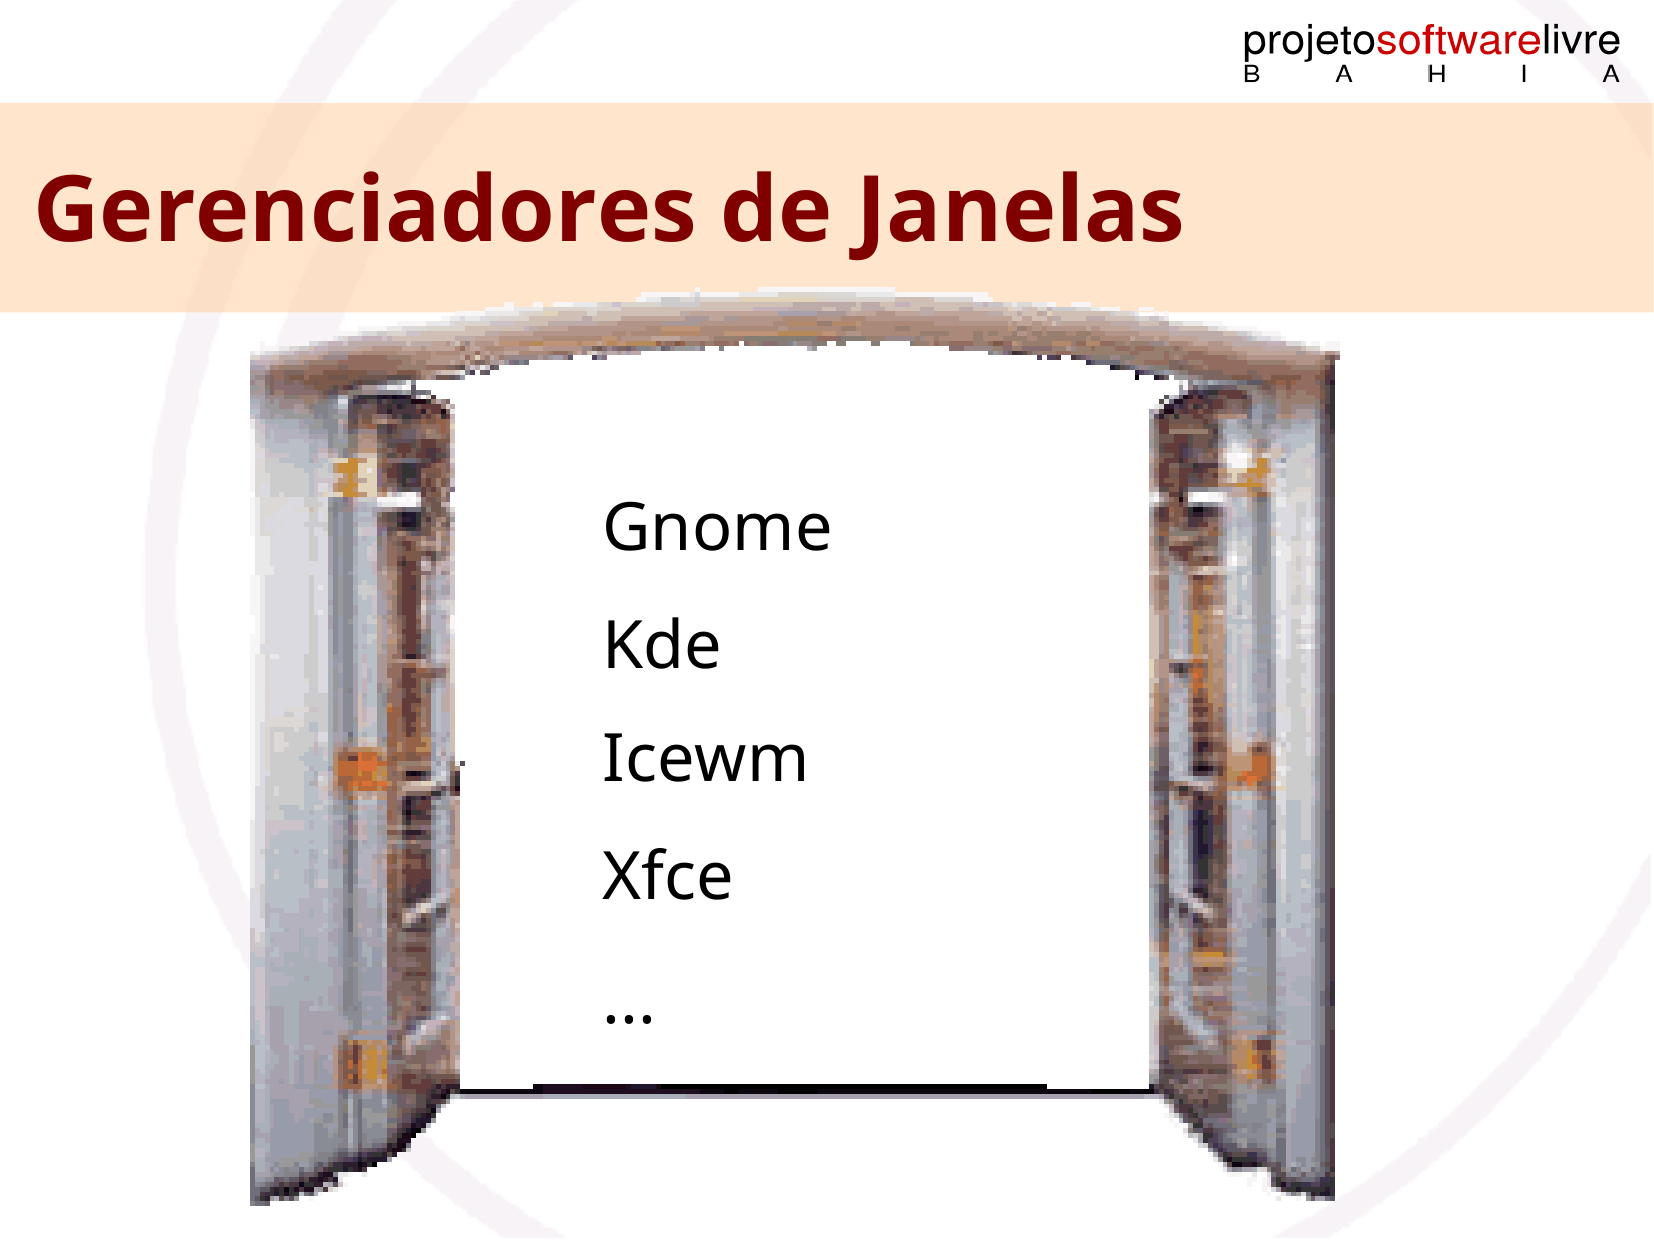

# Gerenciadores de Janelas
 Gnome
 Kde
 Icewm
 Xfce
 ...